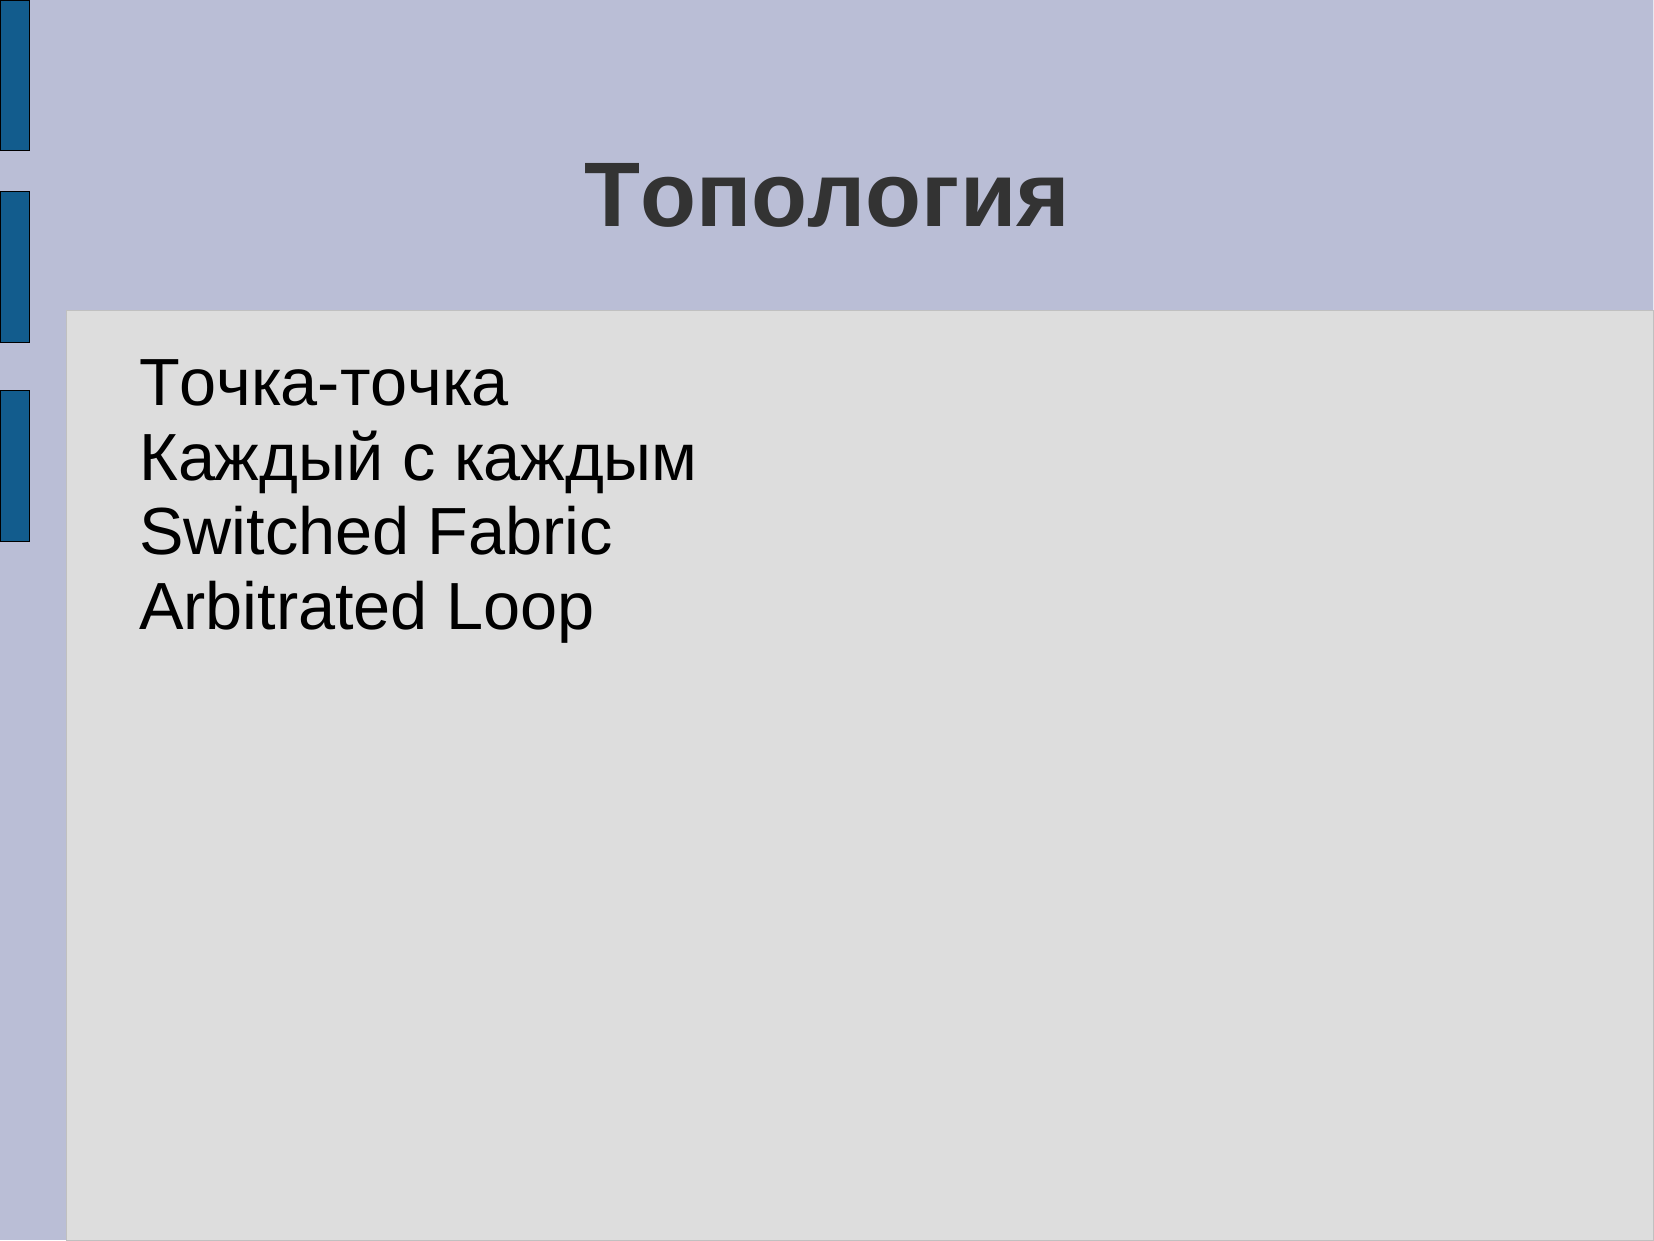

# Топология
Точка-точка
Каждый с каждым
Switched Fabric
Arbitrated Loop